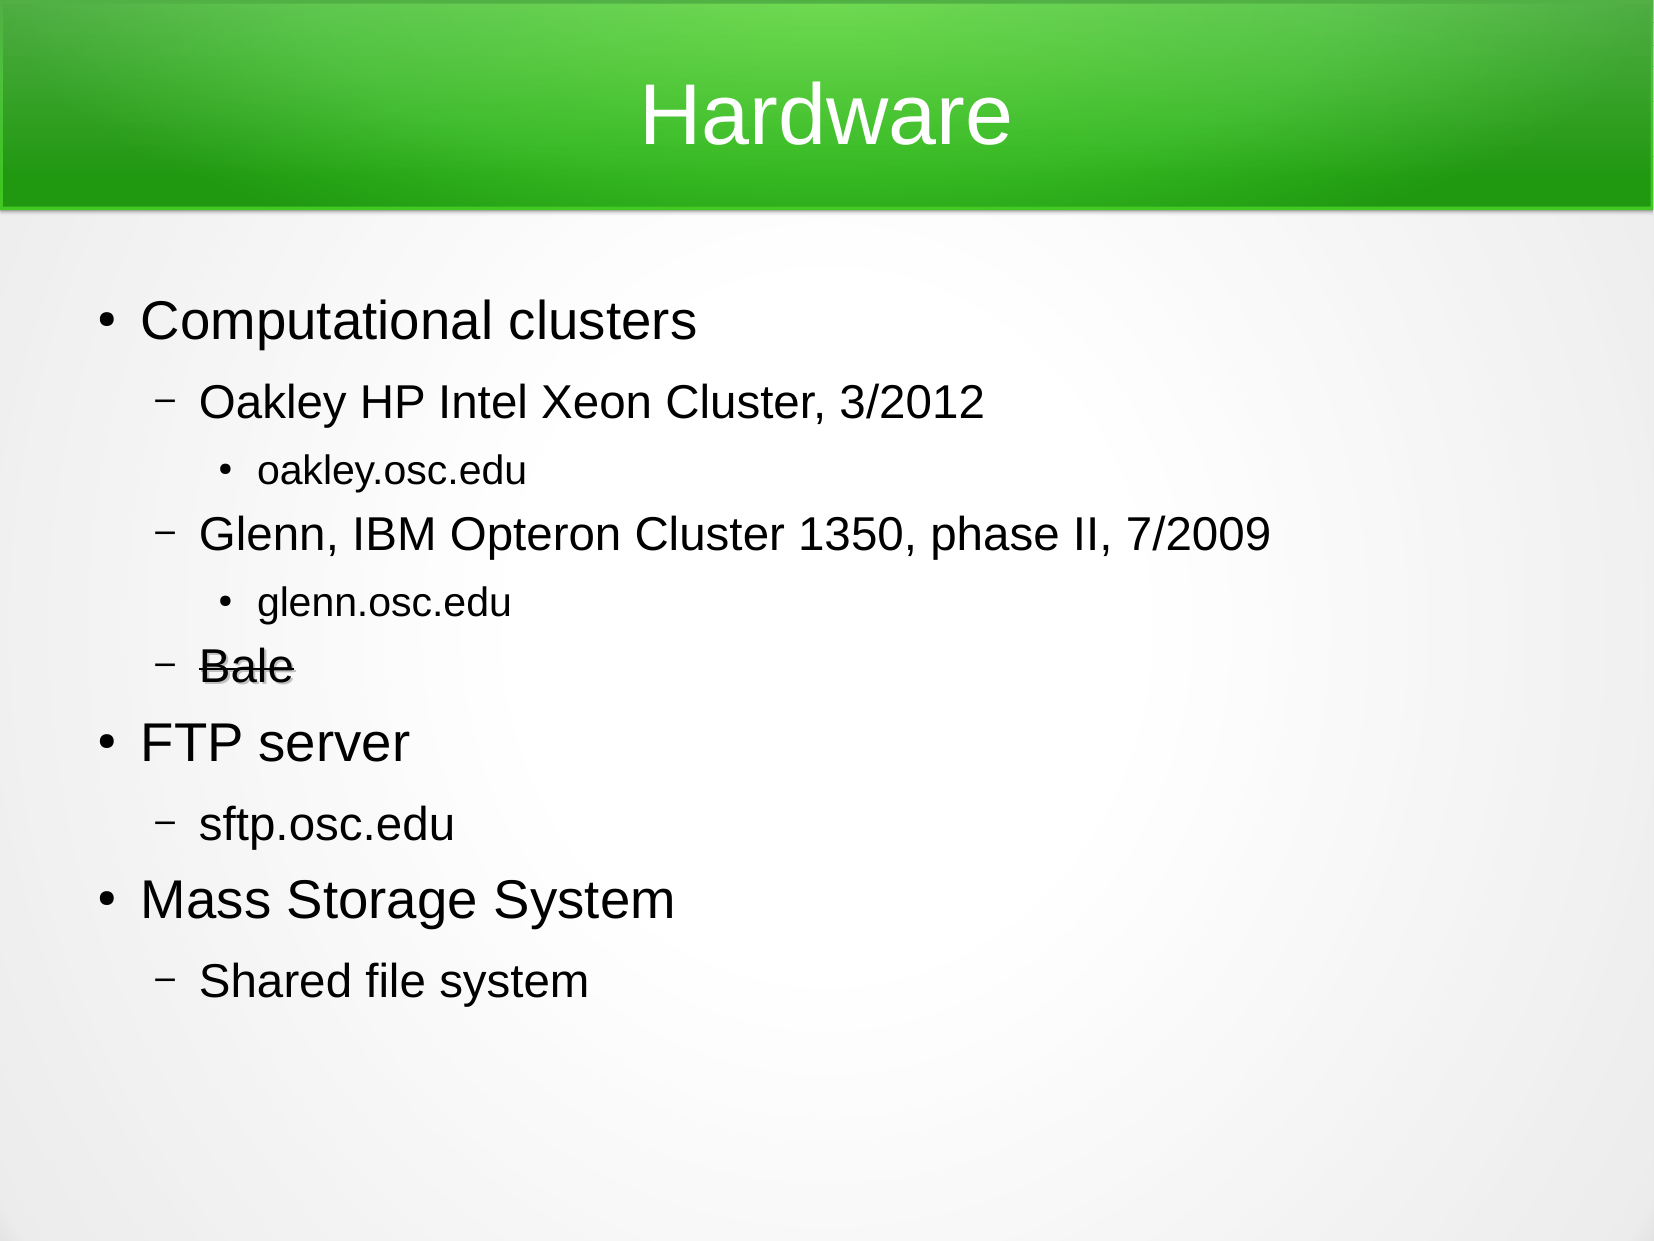

# Hardware
Computational clusters
Oakley HP Intel Xeon Cluster, 3/2012
oakley.osc.edu
Glenn, IBM Opteron Cluster 1350, phase II, 7/2009
glenn.osc.edu
Bale
FTP server
sftp.osc.edu
Mass Storage System
Shared file system